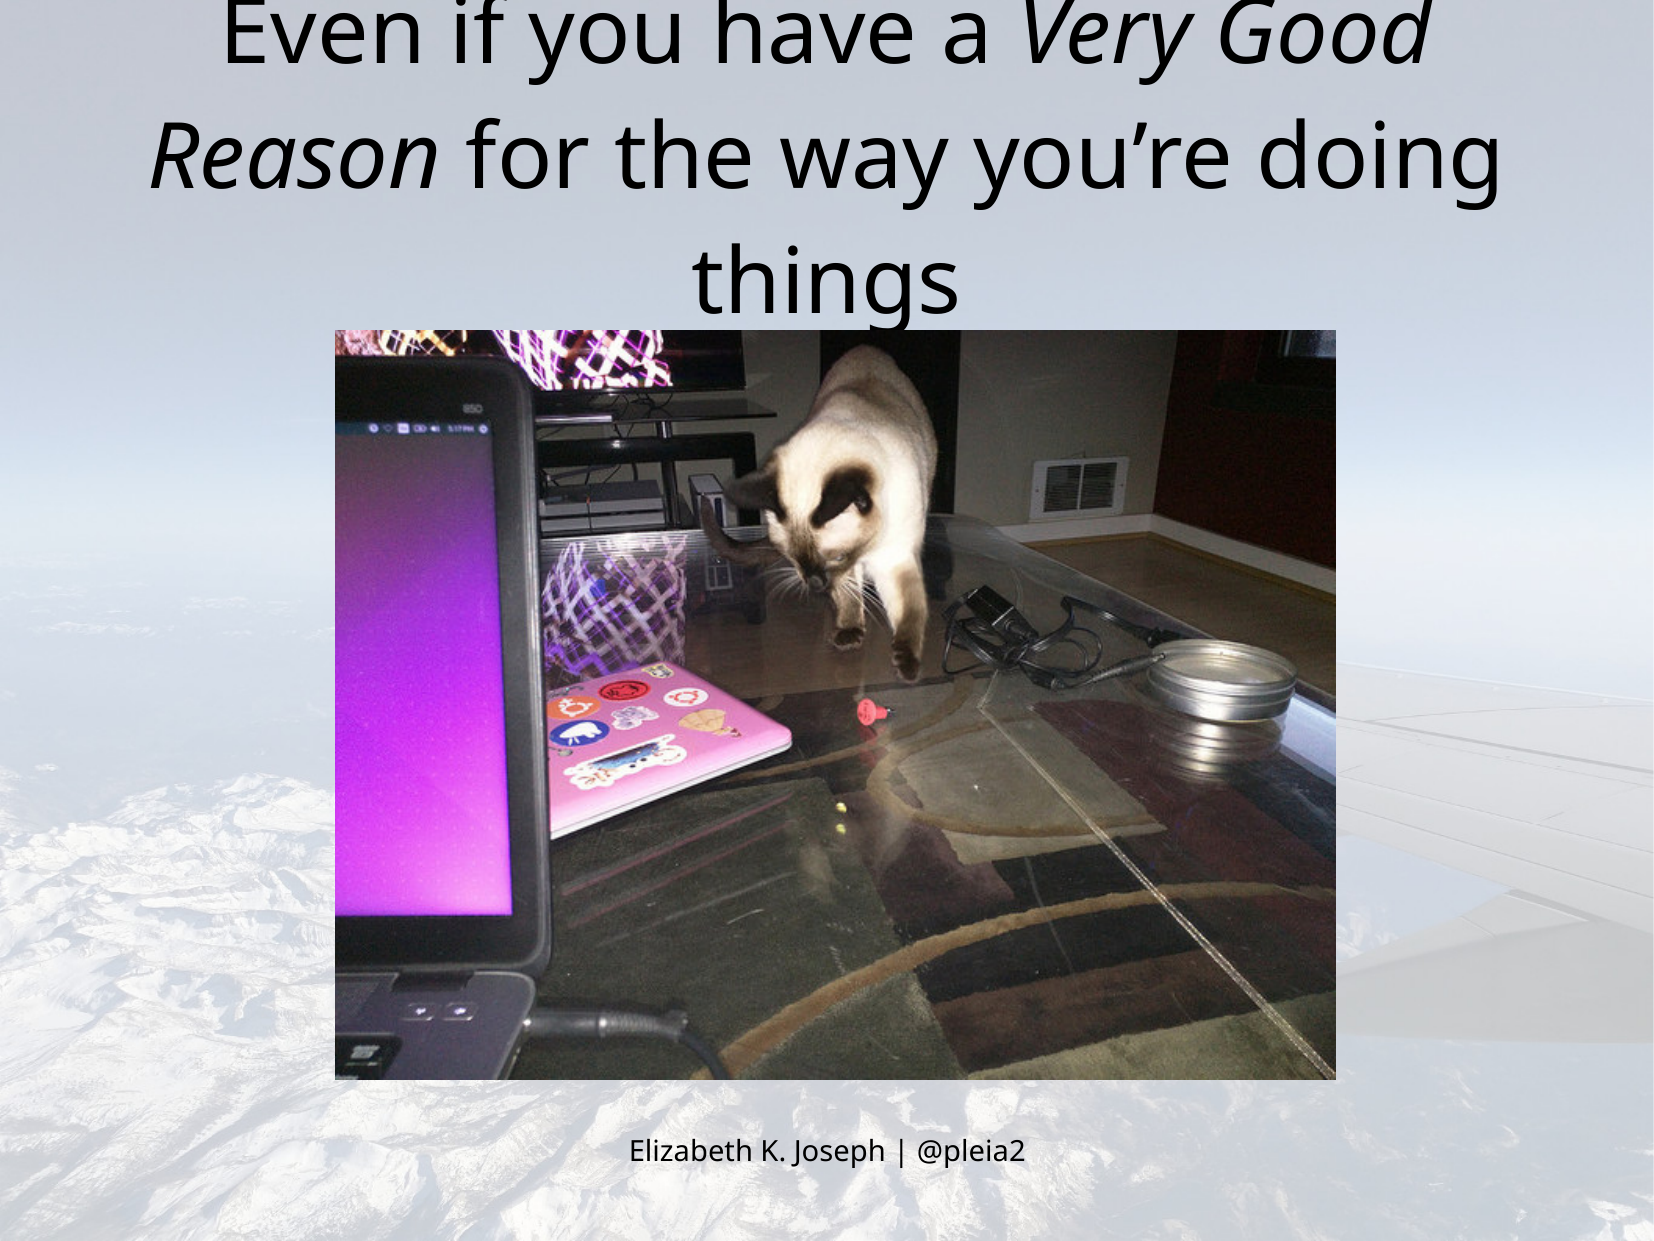

# Even if you have a Very Good Reason for the way you’re doing things
Elizabeth K. Joseph | @pleia2